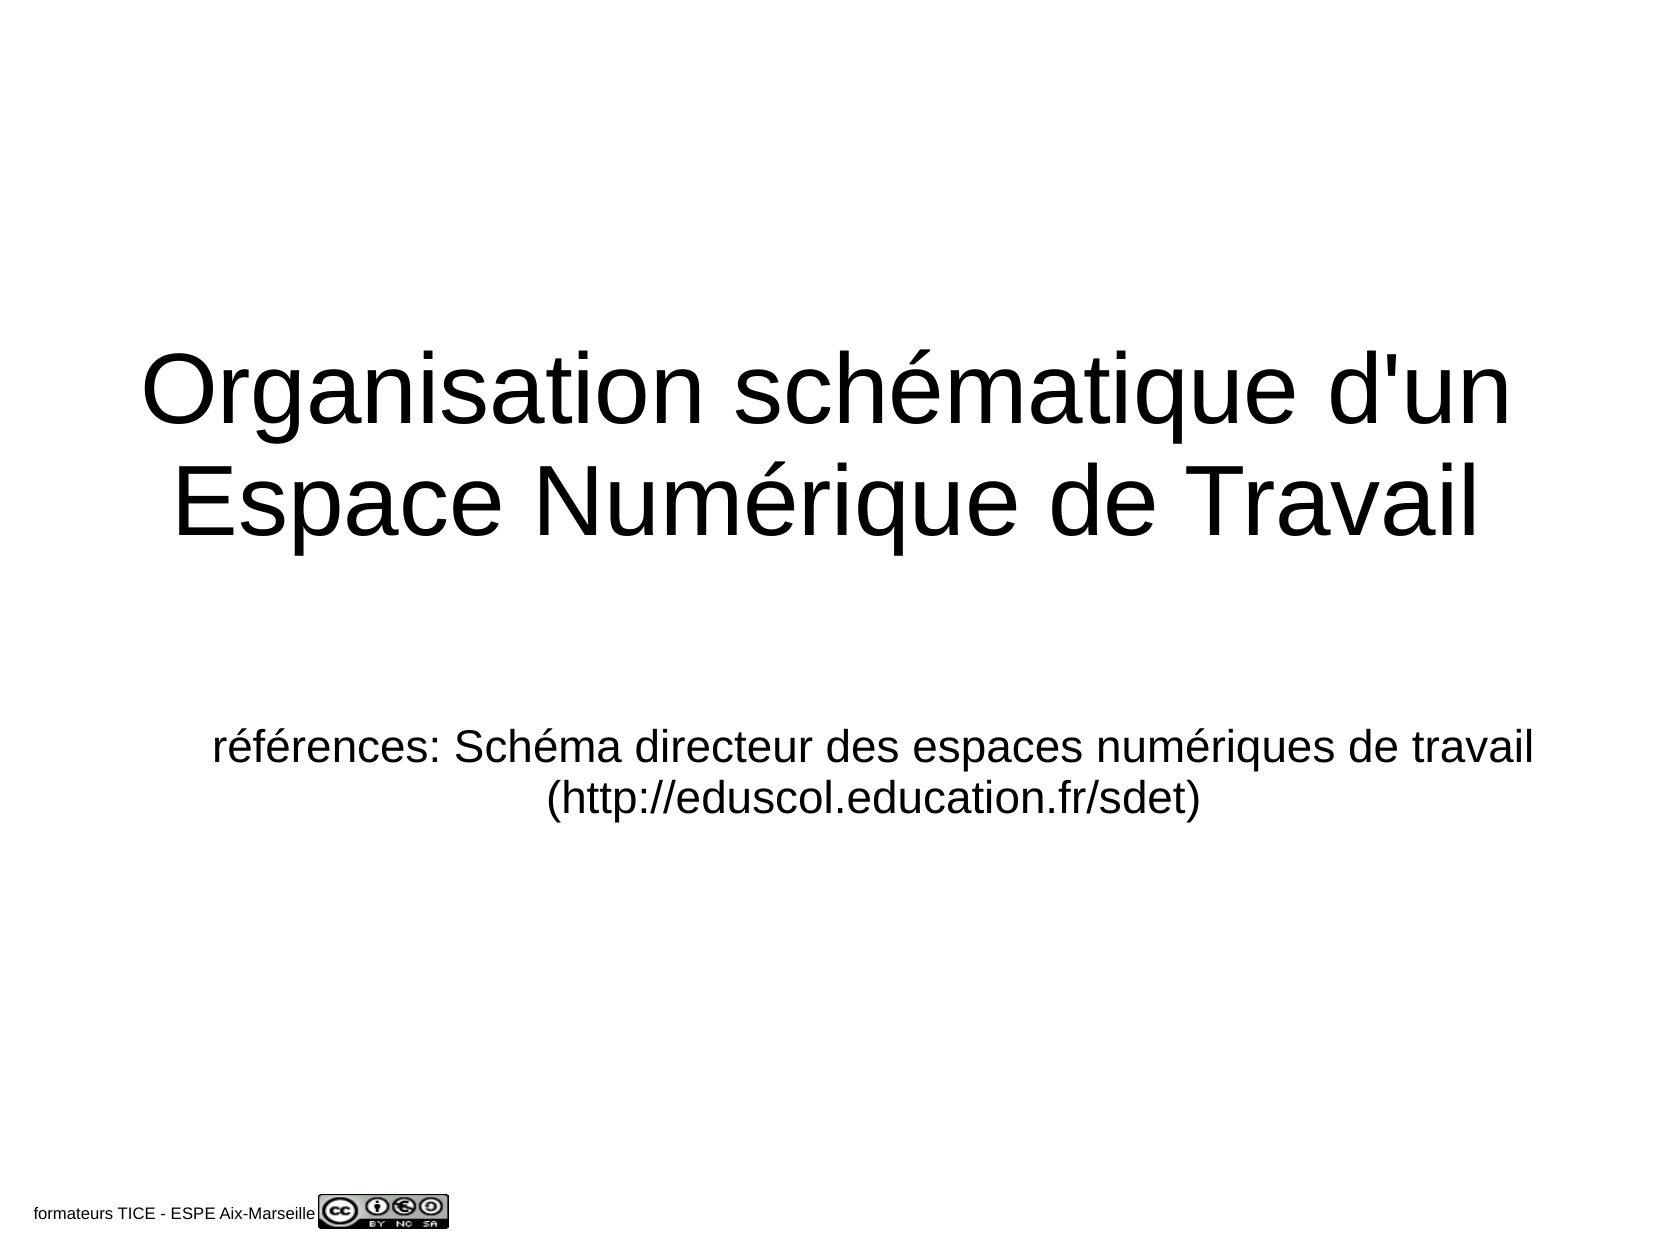

# Organisation schématique d'un Espace Numérique de Travail
références: Schéma directeur des espaces numériques de travail
(http://eduscol.education.fr/sdet)
formateurs TICE - ESPE Aix-Marseille